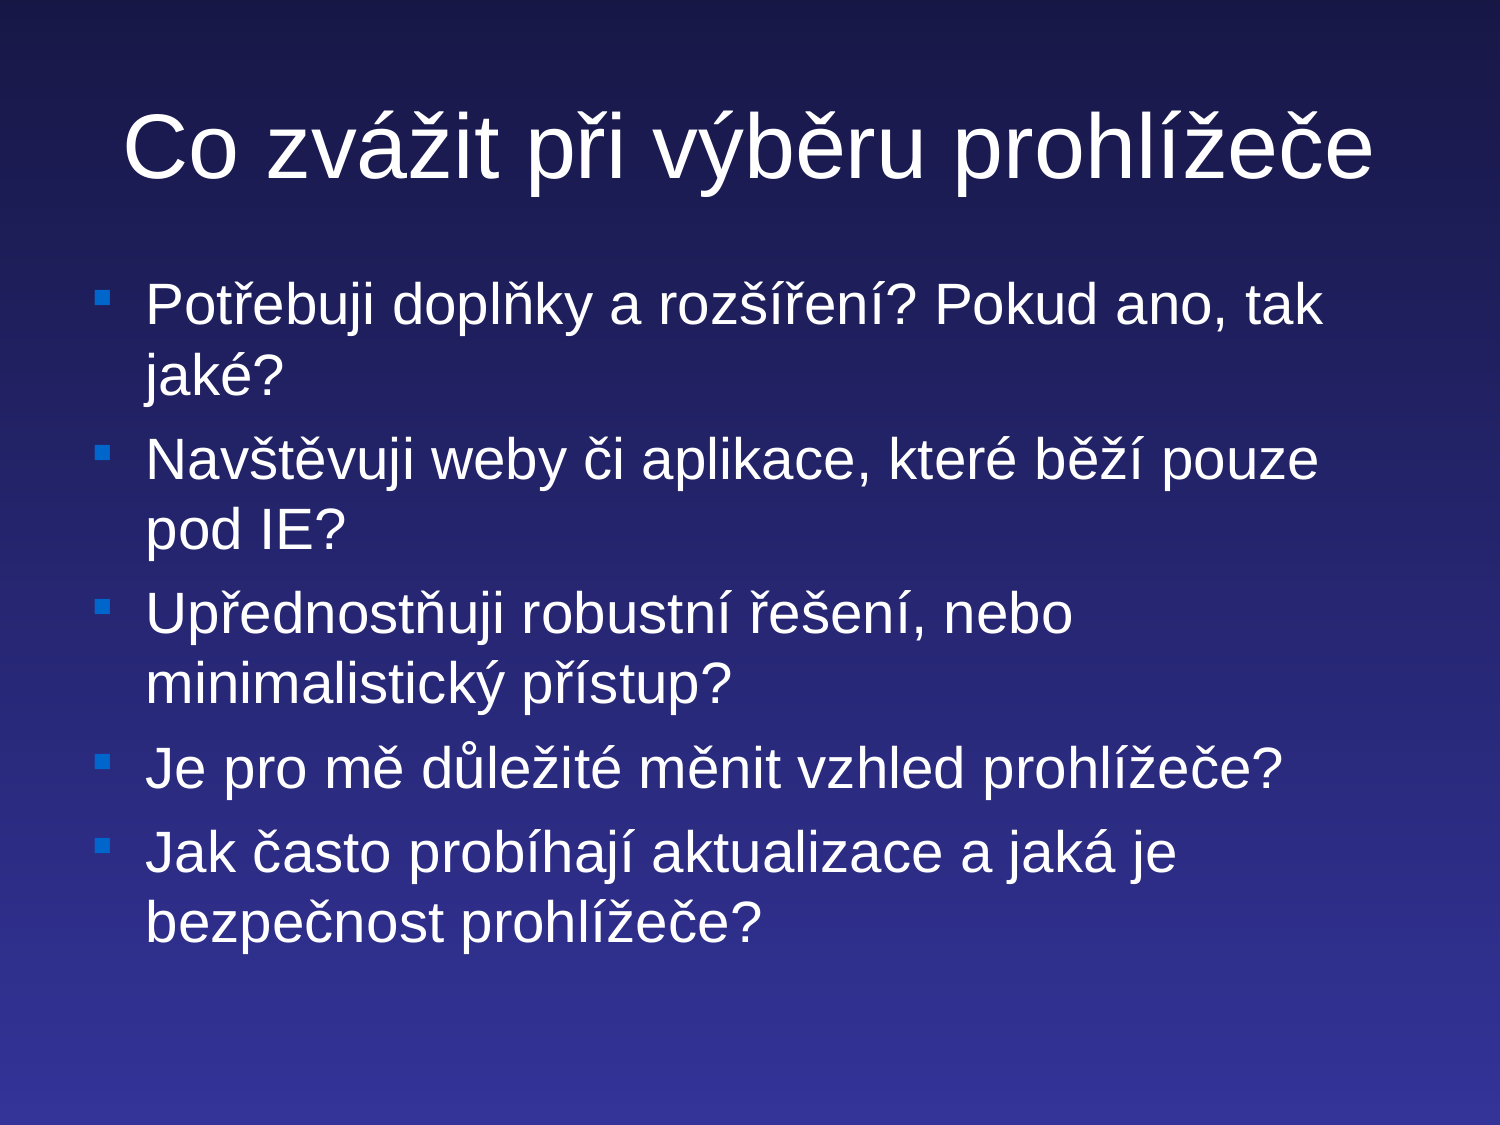

# Co zvážit při výběru prohlížeče
Potřebuji doplňky a rozšíření? Pokud ano, tak jaké?
Navštěvuji weby či aplikace, které běží pouze pod IE?
Upřednostňuji robustní řešení, nebo minimalistický přístup?
Je pro mě důležité měnit vzhled prohlížeče?
Jak často probíhají aktualizace a jaká je bezpečnost prohlížeče?